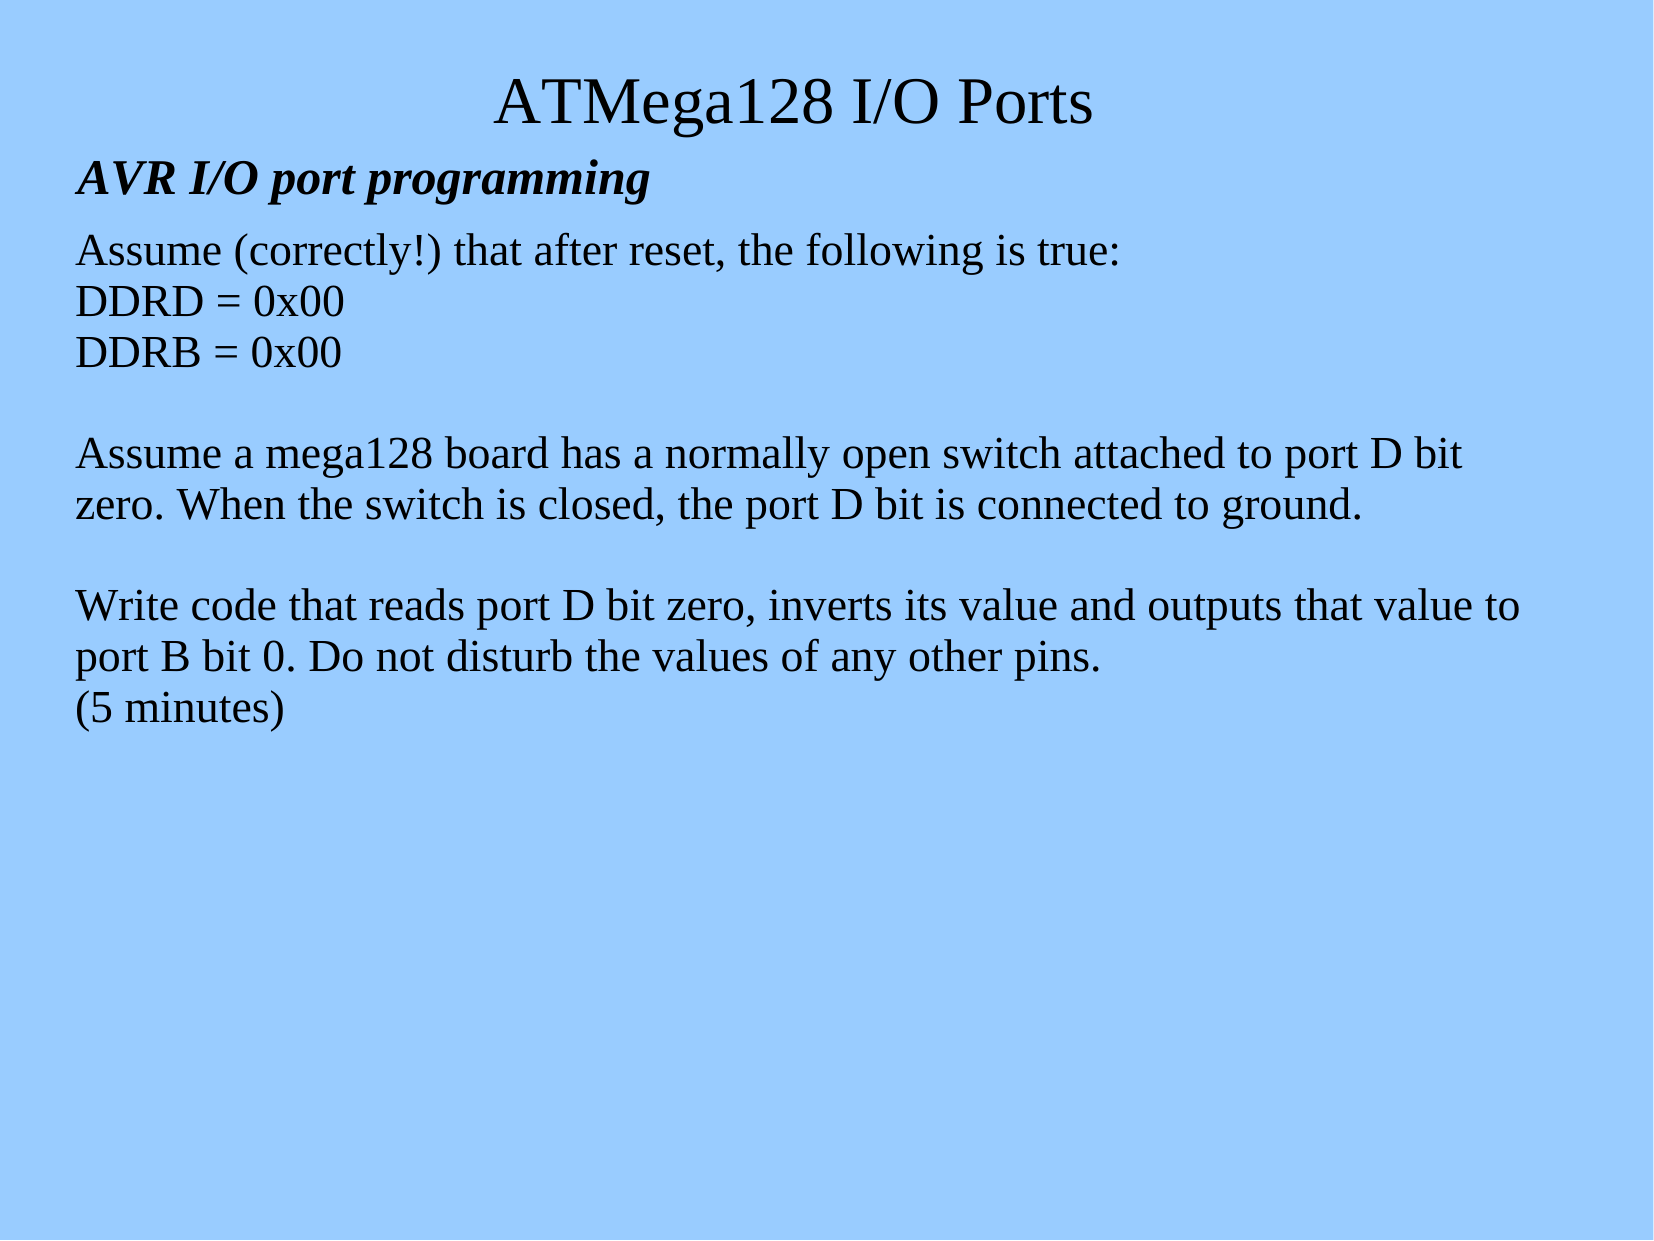

ATMega128 I/O Ports
AVR I/O port programming
Assume (correctly!) that after reset, the following is true:
DDRD = 0x00
DDRB = 0x00
Assume a mega128 board has a normally open switch attached to port D bit zero. When the switch is closed, the port D bit is connected to ground.
Write code that reads port D bit zero, inverts its value and outputs that value to port B bit 0. Do not disturb the values of any other pins.
(5 minutes)